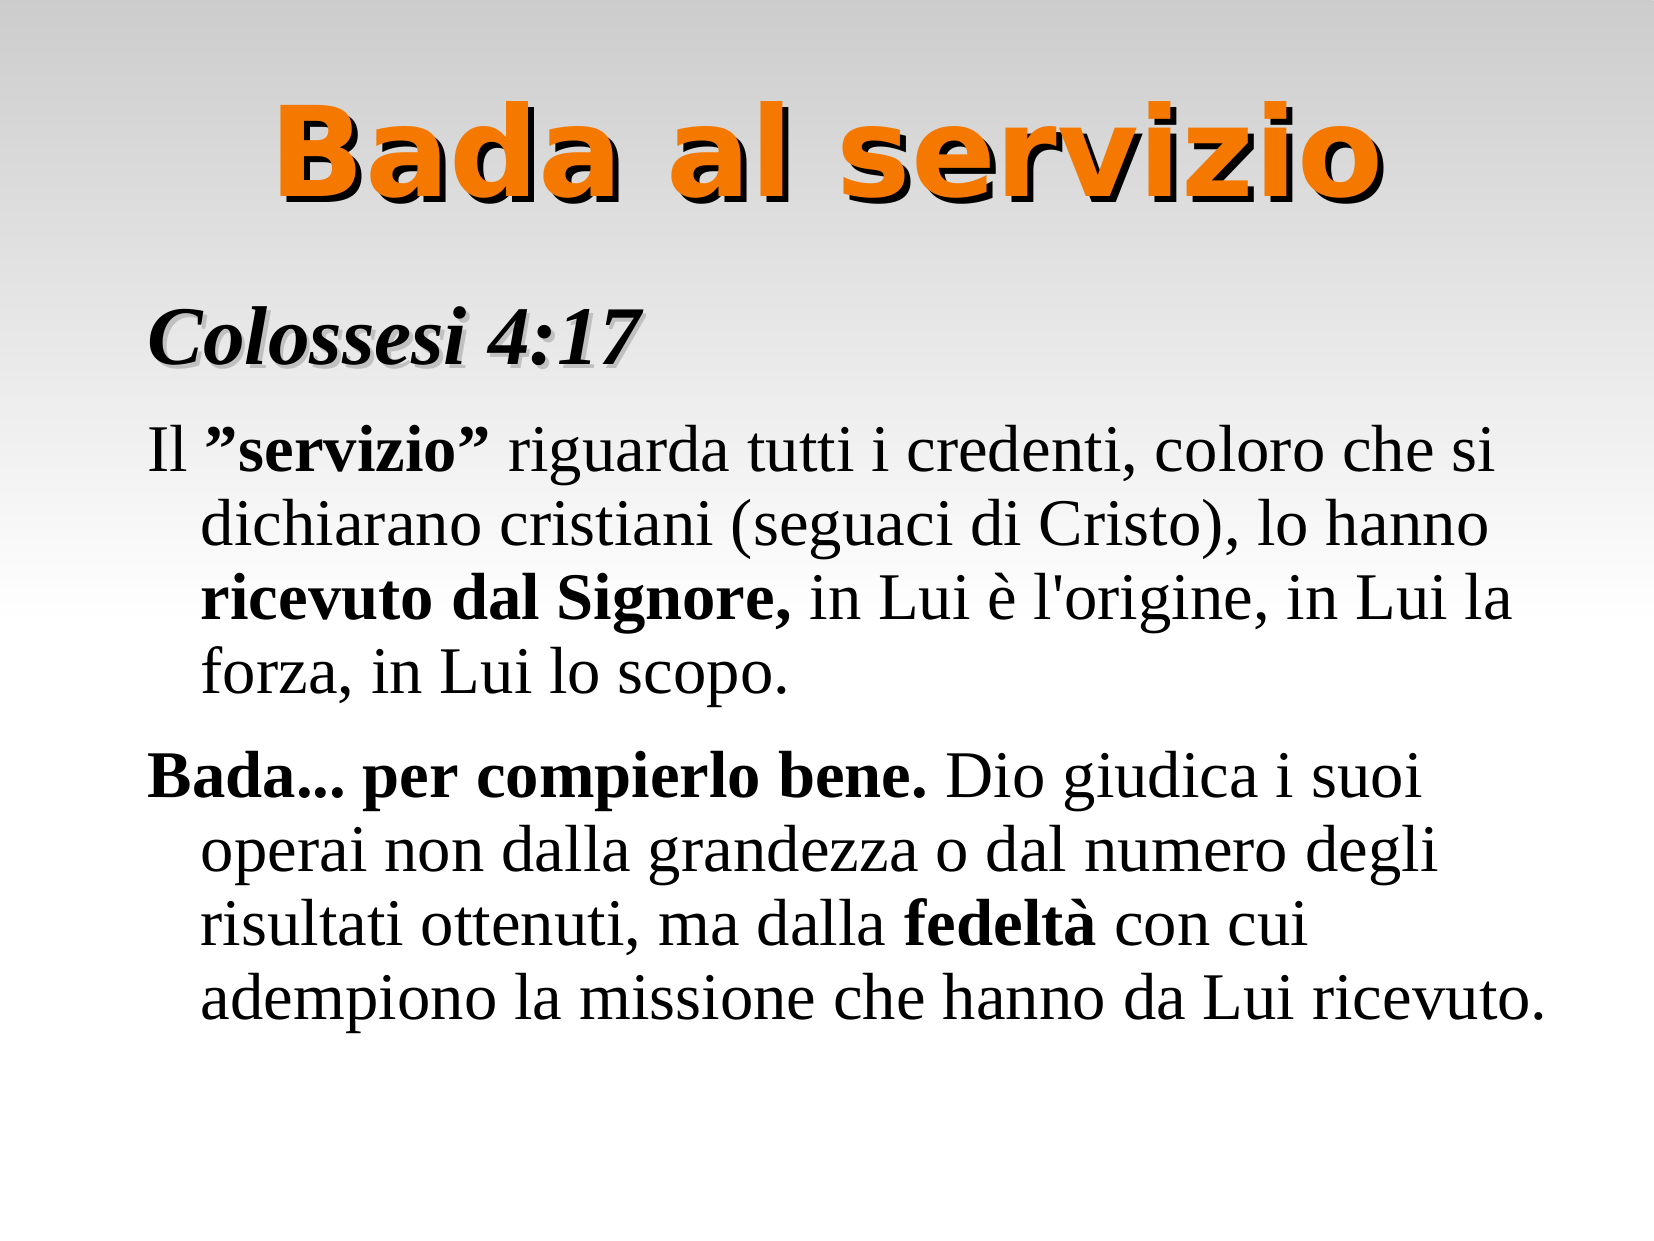

# Bada al servizio
Colossesi 4:17
Il ”servizio” riguarda tutti i credenti, coloro che si dichiarano cristiani (seguaci di Cristo), lo hanno ricevuto dal Signore, in Lui è l'origine, in Lui la forza, in Lui lo scopo.
Bada... per compierlo bene. Dio giudica i suoi operai non dalla grandezza o dal numero degli risultati ottenuti, ma dalla fedeltà con cui adempiono la missione che hanno da Lui ricevuto.